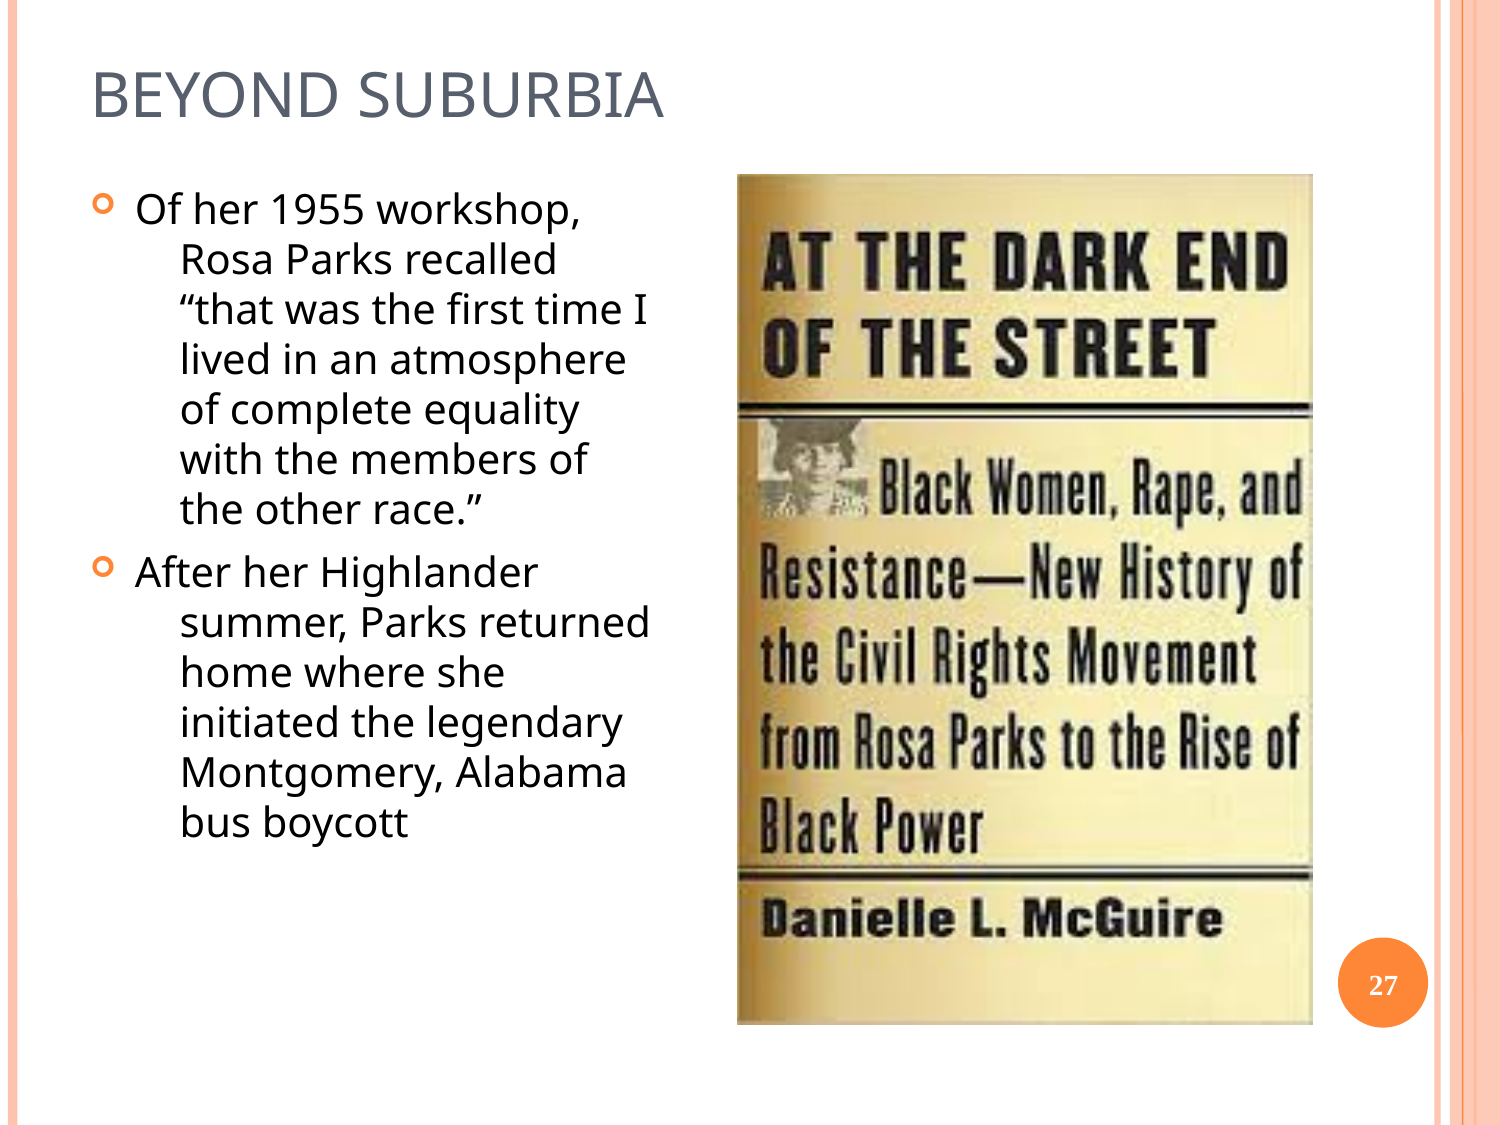

# Beyond Suburbia
Of her 1955 workshop, Rosa Parks recalled “that was the first time I lived in an atmosphere of complete equality with the members of the other race.”
After her Highlander summer, Parks returned home where she initiated the legendary Montgomery, Alabama bus boycott